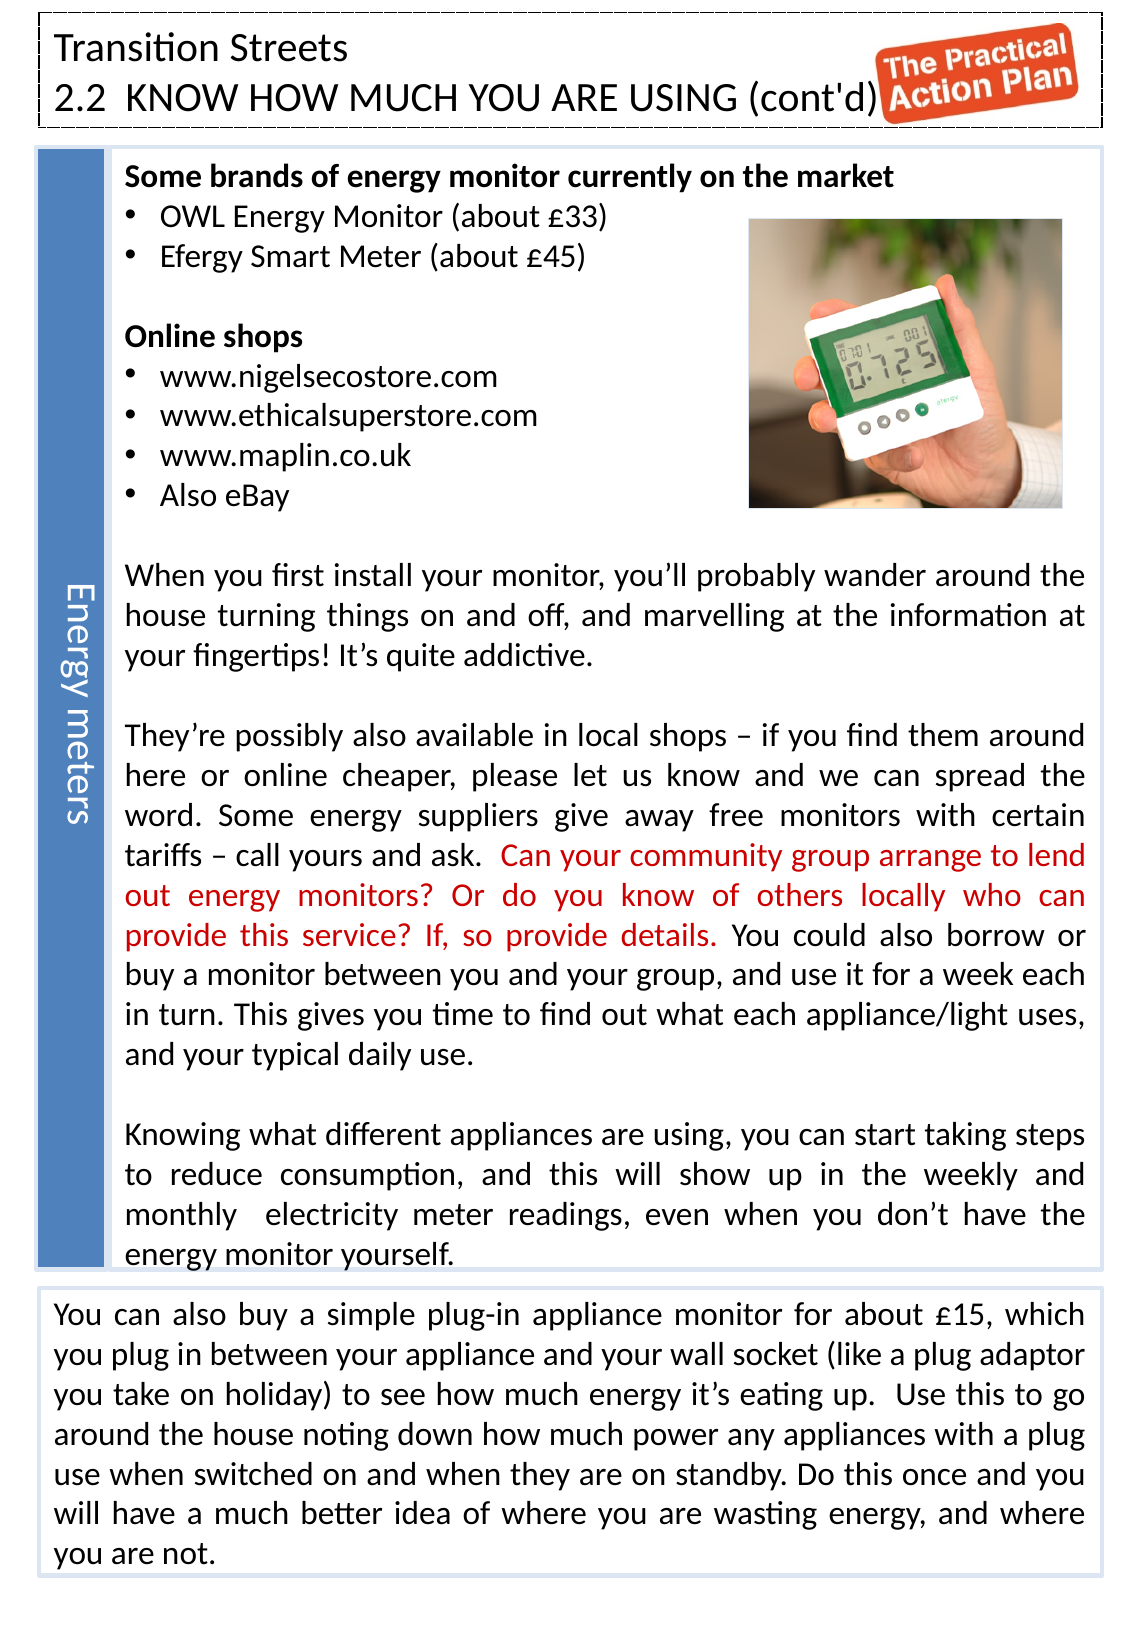

Transition Streets
2.2 KNOW HOW MUCH YOU ARE USING (cont'd)
Some brands of energy monitor currently on the market
OWL Energy Monitor (about £33)
Efergy Smart Meter (about £45)
Online shops
www.nigelsecostore.com
www.ethicalsuperstore.com
www.maplin.co.uk
Also eBay
When you first install your monitor, you’ll probably wander around the house turning things on and off, and marvelling at the information at your fingertips! It’s quite addictive.
They’re possibly also available in local shops – if you find them around here or online cheaper, please let us know and we can spread the word. Some energy suppliers give away free monitors with certain tariffs – call yours and ask. Can your community group arrange to lend out energy monitors? Or do you know of others locally who can provide this service? If, so provide details. You could also borrow or buy a monitor between you and your group, and use it for a week each in turn. This gives you time to find out what each appliance/light uses, and your typical daily use.
Knowing what different appliances are using, you can start taking steps to reduce consumption, and this will show up in the weekly and monthly electricity meter readings, even when you don’t have the energy monitor yourself.
Energy meters
You can also buy a simple plug-in appliance monitor for about £15, which you plug in between your appliance and your wall socket (like a plug adaptor you take on holiday) to see how much energy it’s eating up. Use this to go around the house noting down how much power any appliances with a plug use when switched on and when they are on standby. Do this once and you will have a much better idea of where you are wasting energy, and where you are not.